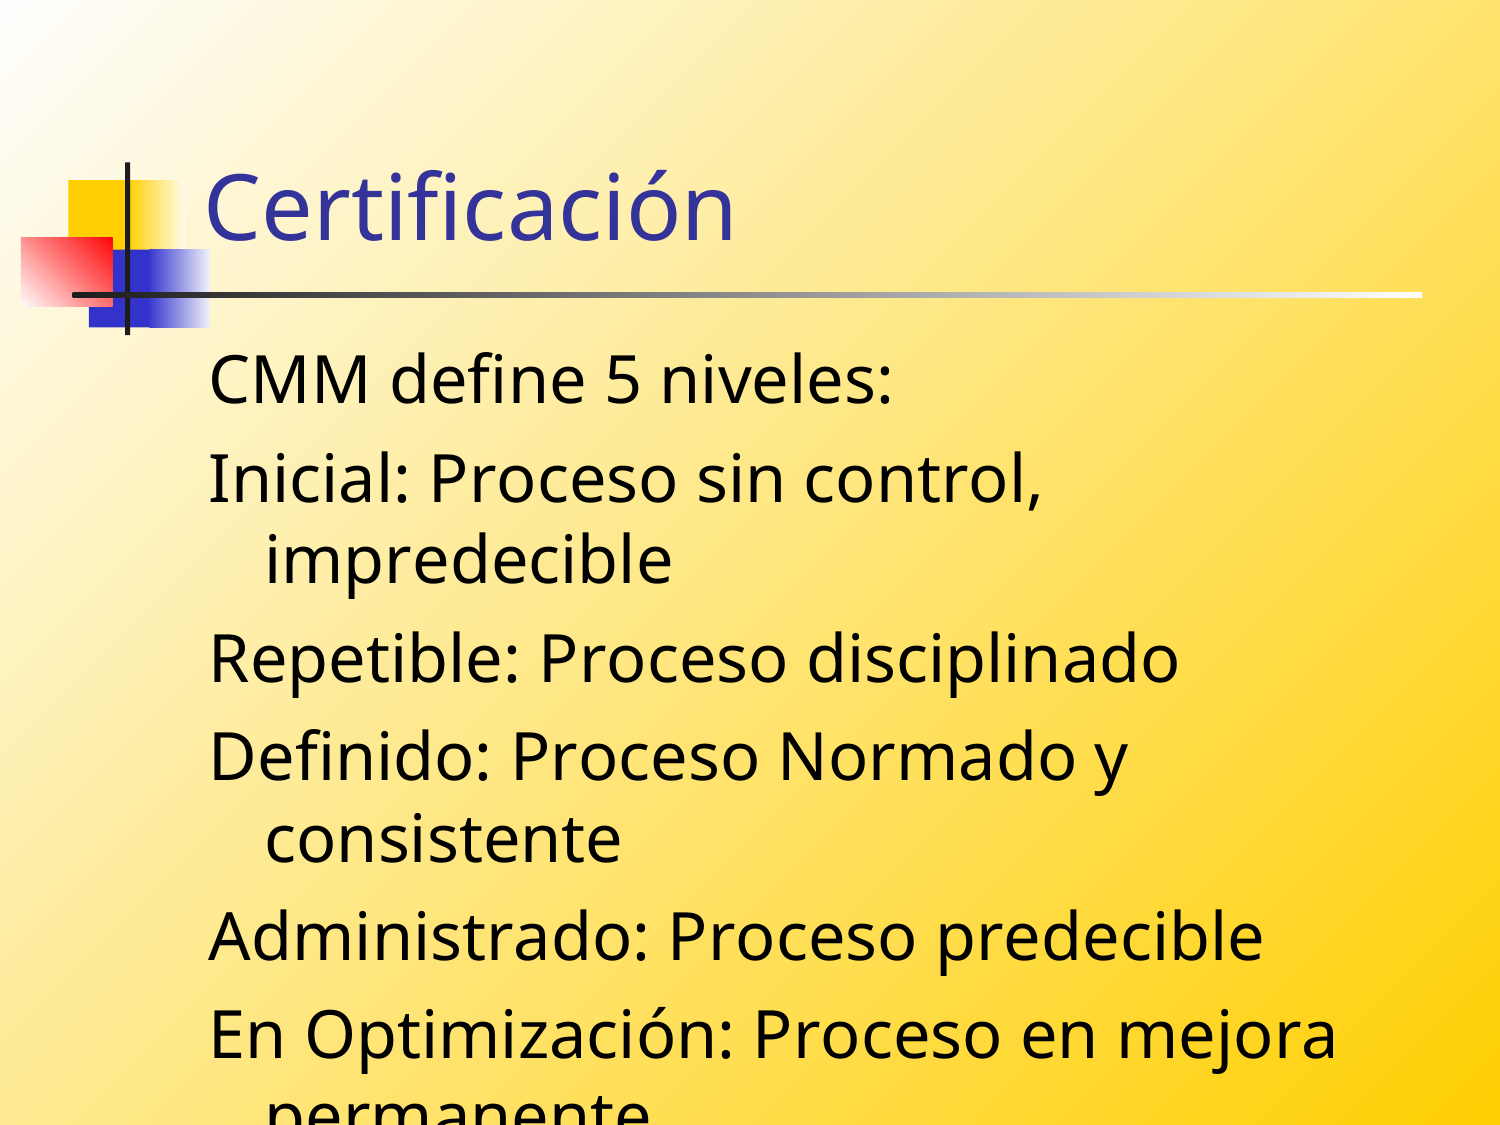

# Certificación
CMM define 5 niveles:
Inicial: Proceso sin control, impredecible
Repetible: Proceso disciplinado
Definido: Proceso Normado y consistente
Administrado: Proceso predecible
En Optimización: Proceso en mejora permanente.